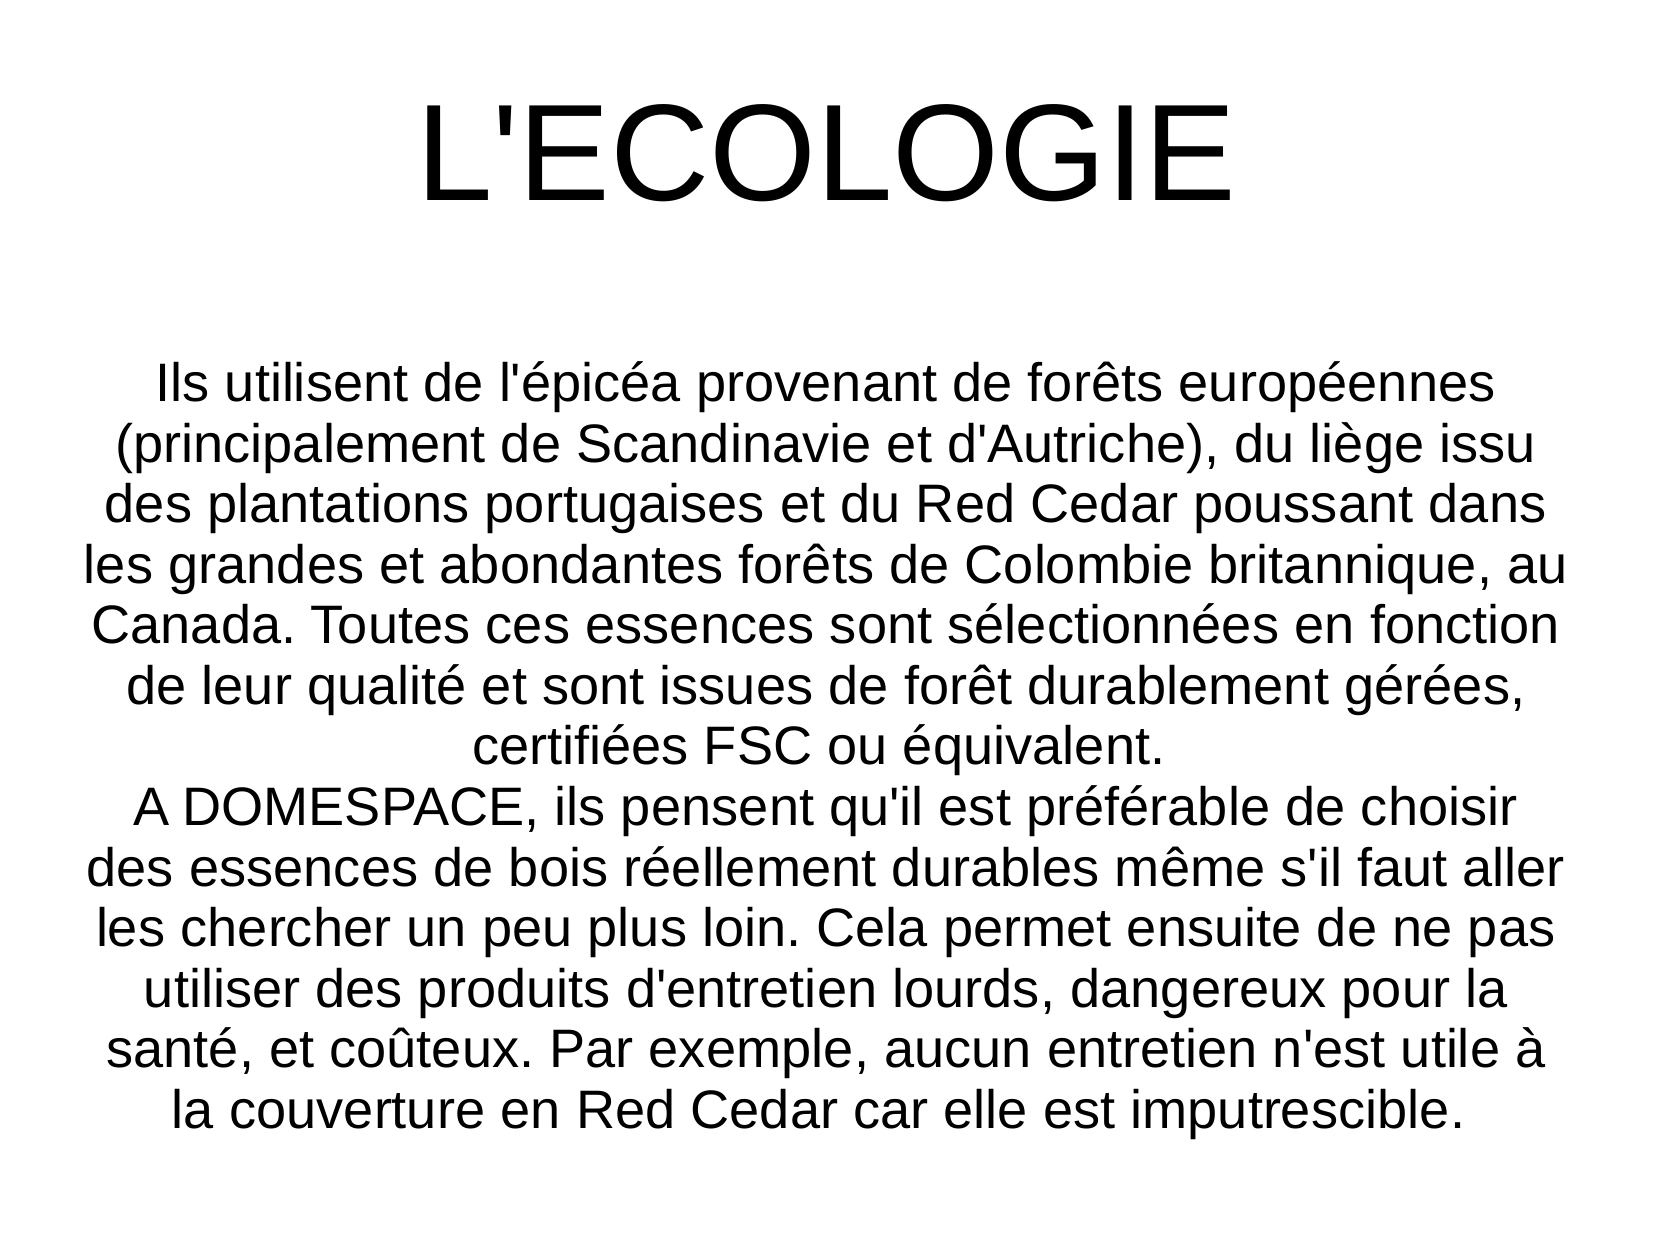

L'ECOLOGIE
# Ils utilisent de l'épicéa provenant de forêts européennes (principalement de Scandinavie et d'Autriche), du liège issu des plantations portugaises et du Red Cedar poussant dans les grandes et abondantes forêts de Colombie britannique, au Canada. Toutes ces essences sont sélectionnées en fonction de leur qualité et sont issues de forêt durablement gérées, certifiées FSC ou équivalent.
A DOMESPACE, ils pensent qu'il est préférable de choisir des essences de bois réellement durables même s'il faut aller les chercher un peu plus loin. Cela permet ensuite de ne pas utiliser des produits d'entretien lourds, dangereux pour la santé, et coûteux. Par exemple, aucun entretien n'est utile à la couverture en Red Cedar car elle est imputrescible.